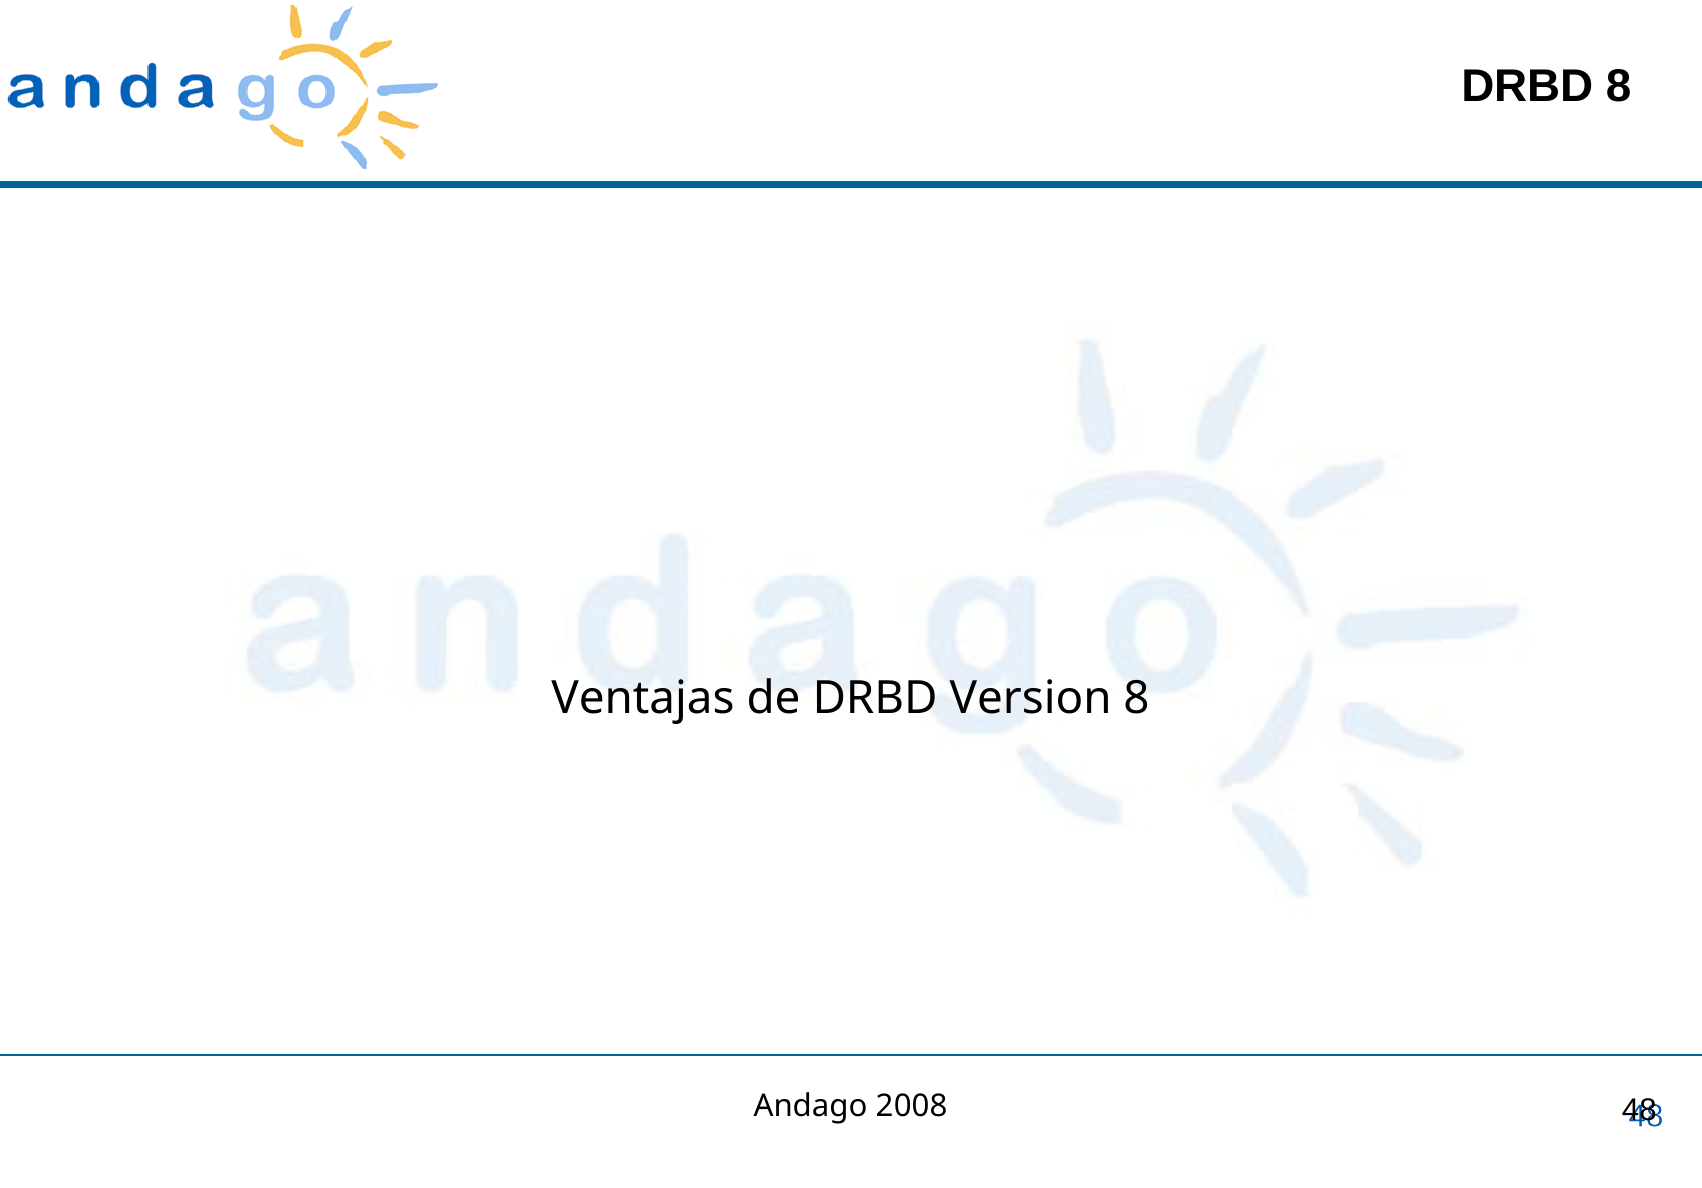

# DRBD 8
Ventajas de DRBD Version 8